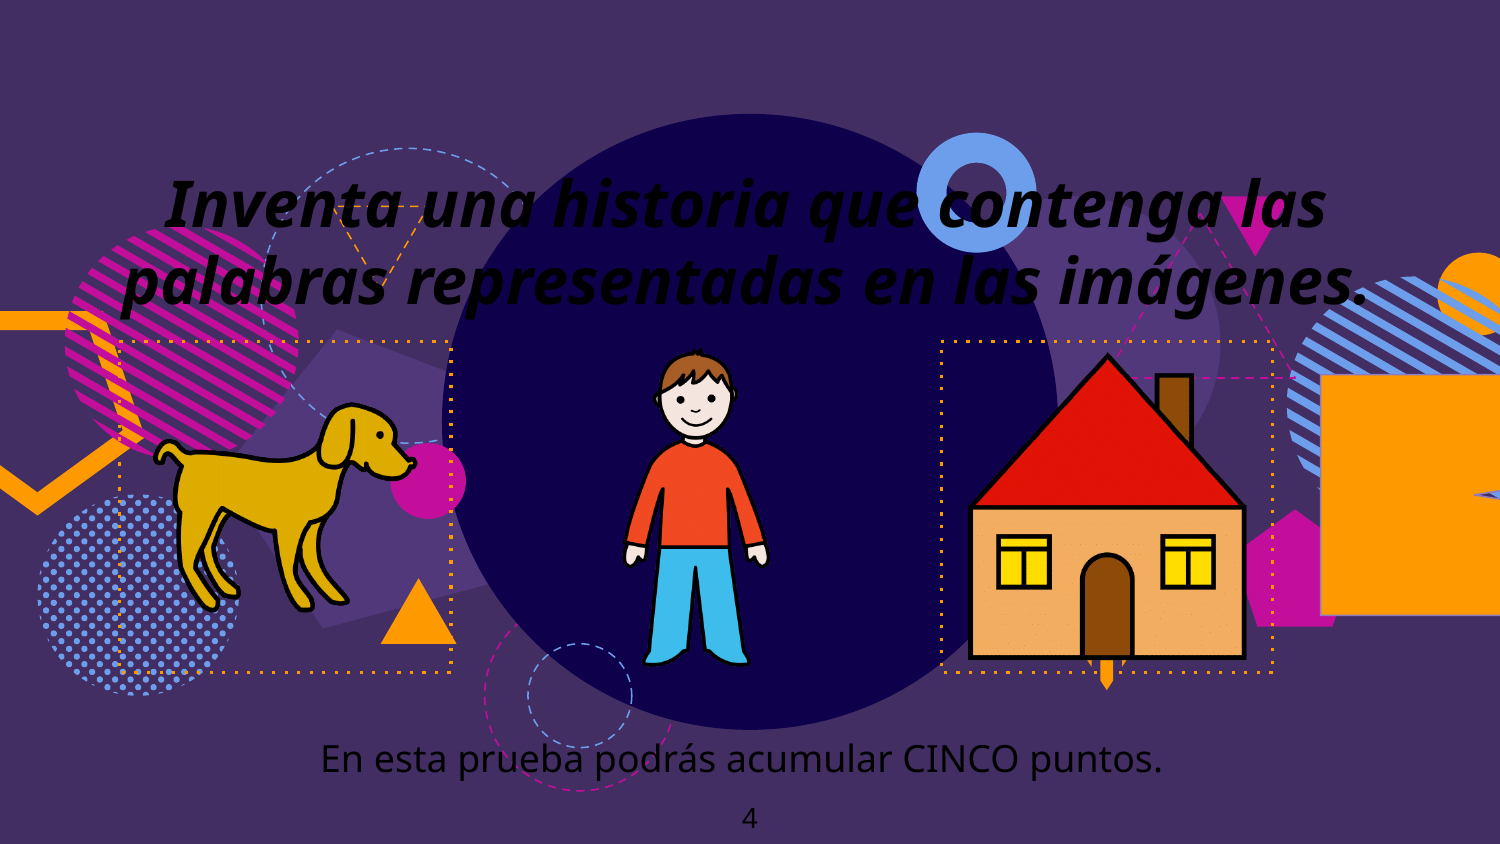

# Inventa una historia que contenga las palabras representadas en las imágenes.
 En esta prueba podrás acumular CINCO puntos.